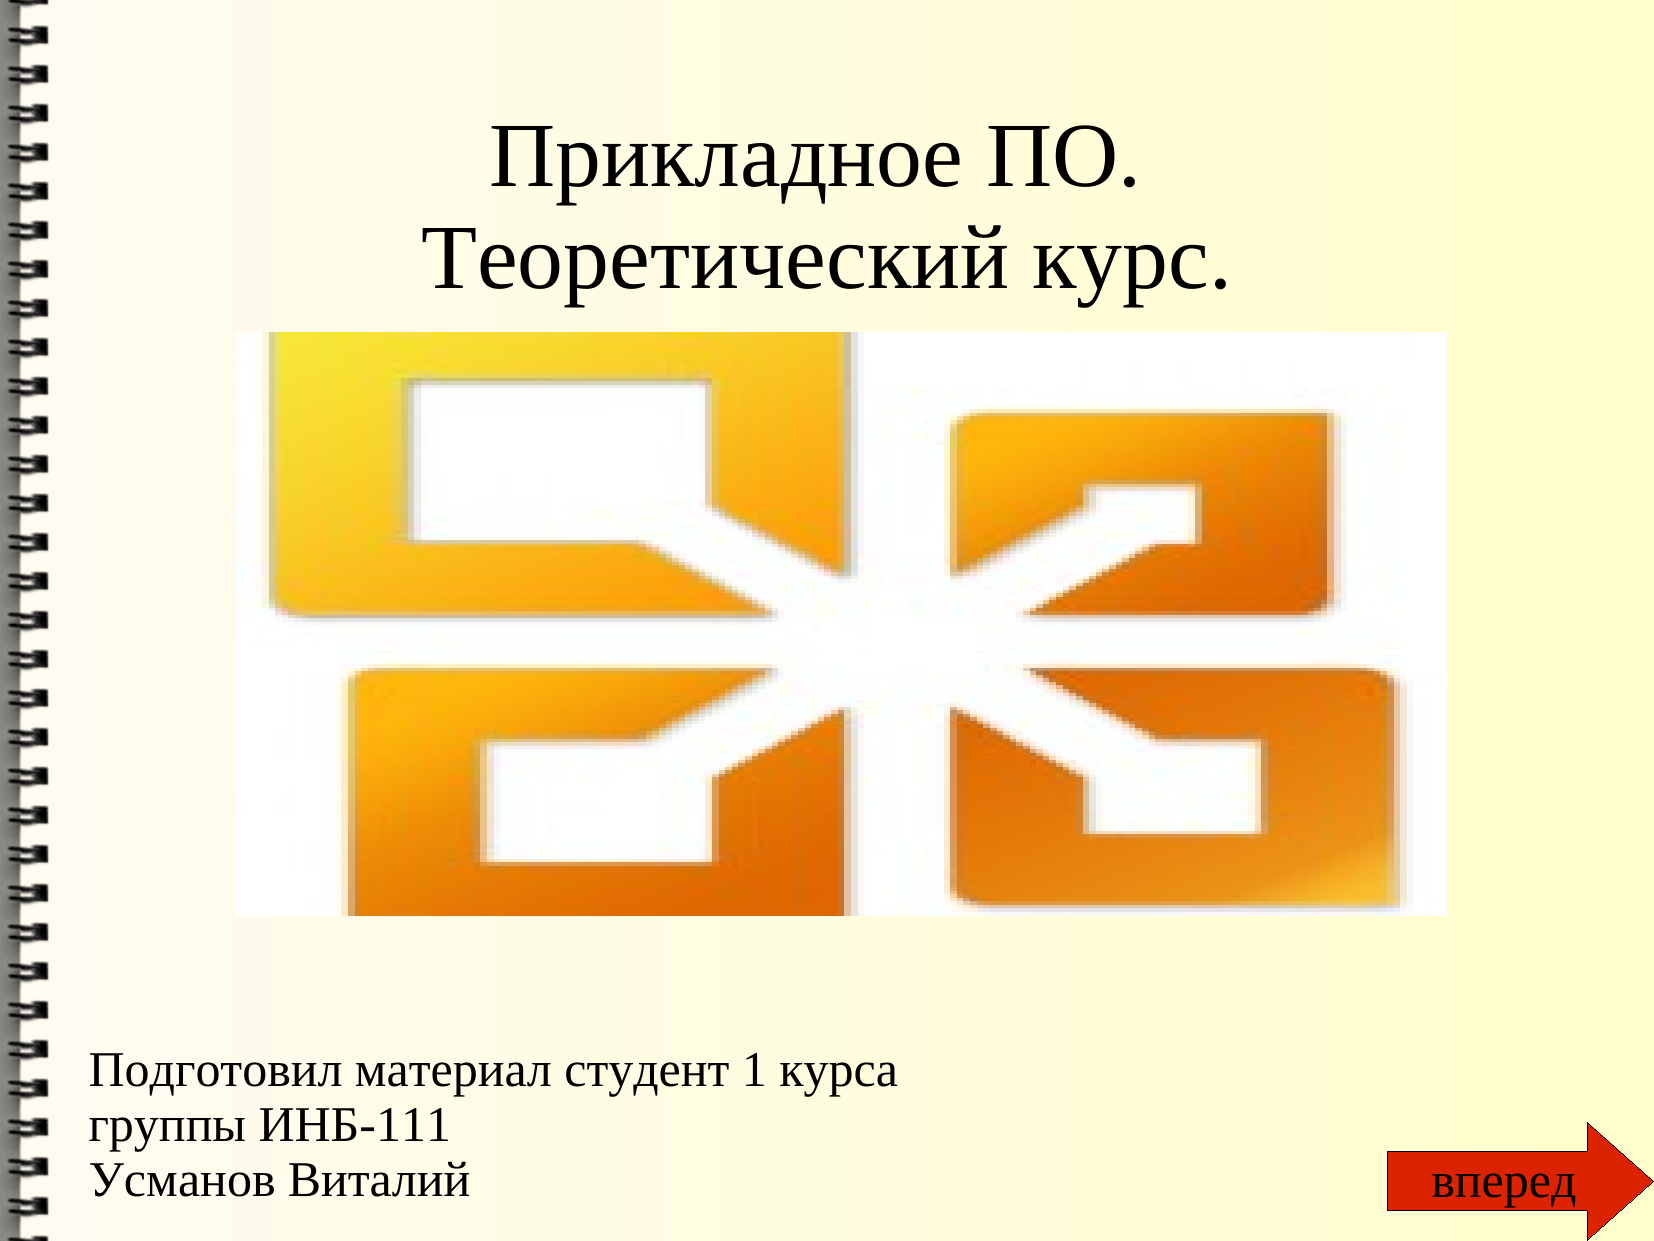

# Прикладное ПО. Теоретический курс.
Подготовил материал студент 1 курса
группы ИНБ-111
Усманов Виталий
вперед